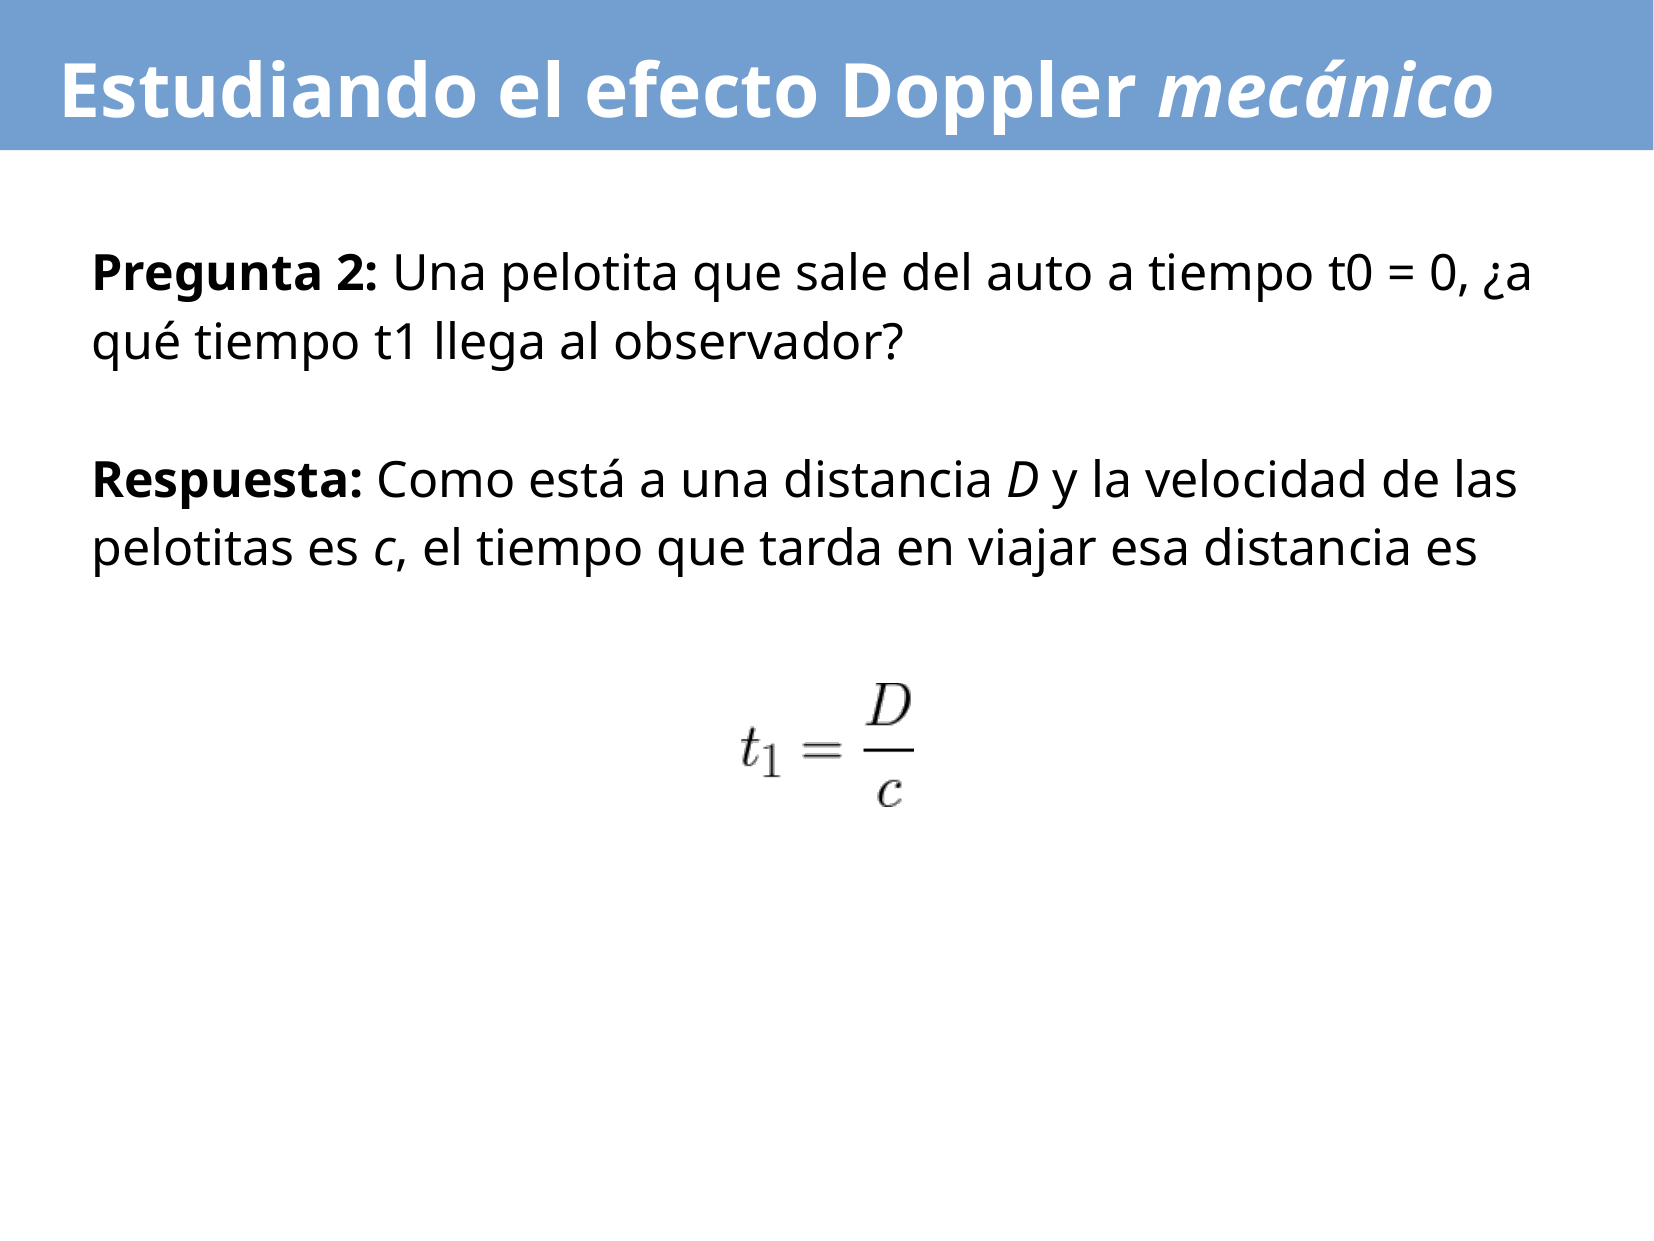

Estudiando el efecto Doppler mecánico
Pregunta 2: Una pelotita que sale del auto a tiempo t0 = 0, ¿a qué tiempo t1 llega al observador?
Respuesta: Como está a una distancia D y la velocidad de las pelotitas es c, el tiempo que tarda en viajar esa distancia es